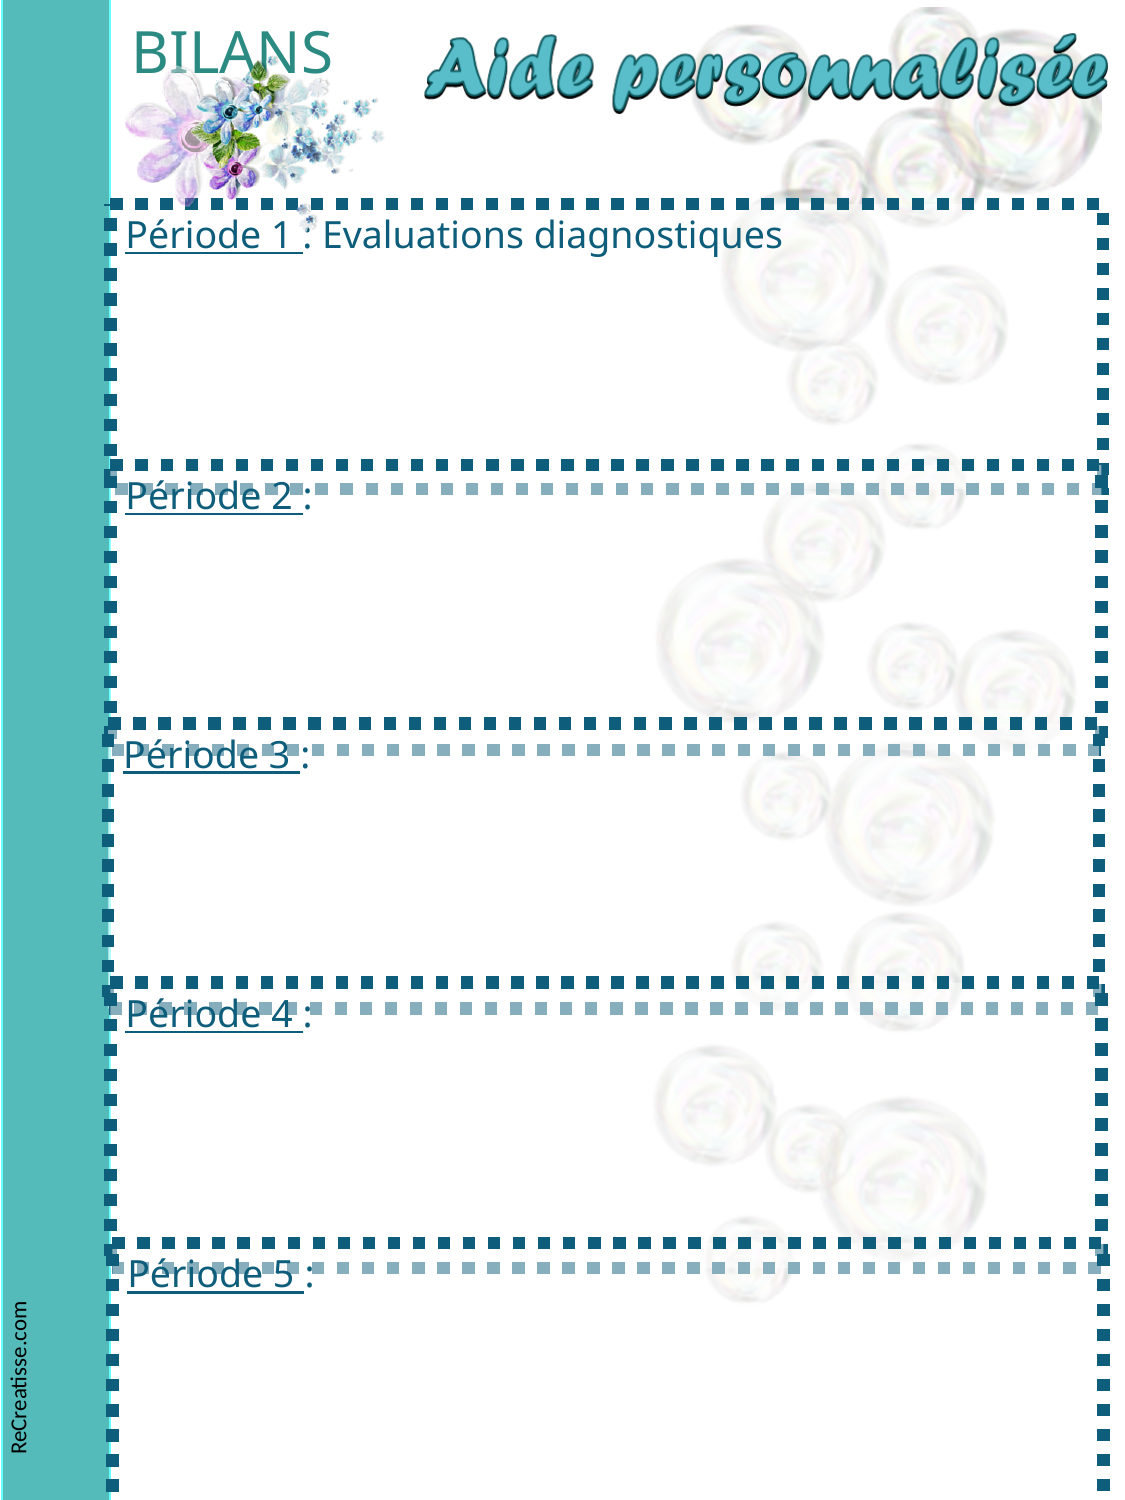

BILANS
Période 1 : Evaluations diagnostiques
Période 2 :
Période 3 :
Période 4 :
Période 5 :
ReCreatisse.com